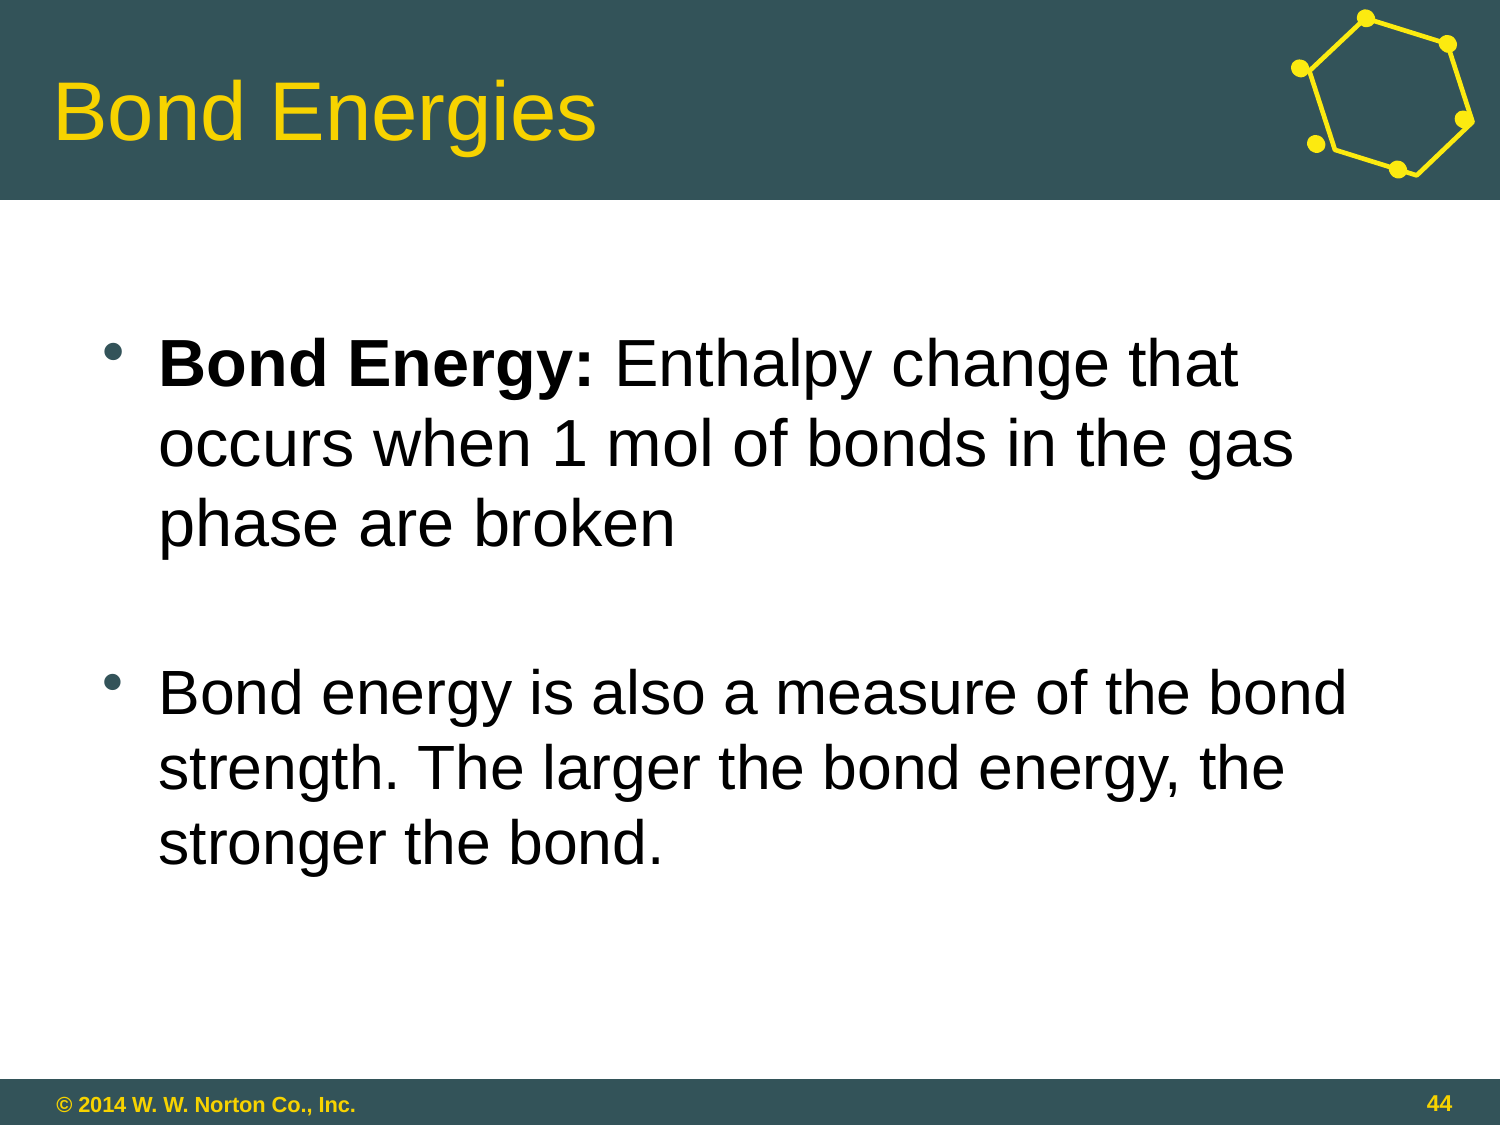

# Bond Energies
Bond Energy: Enthalpy change that occurs when 1 mol of bonds in the gas phase are broken
Bond energy is also a measure of the bond strength. The larger the bond energy, the stronger the bond.